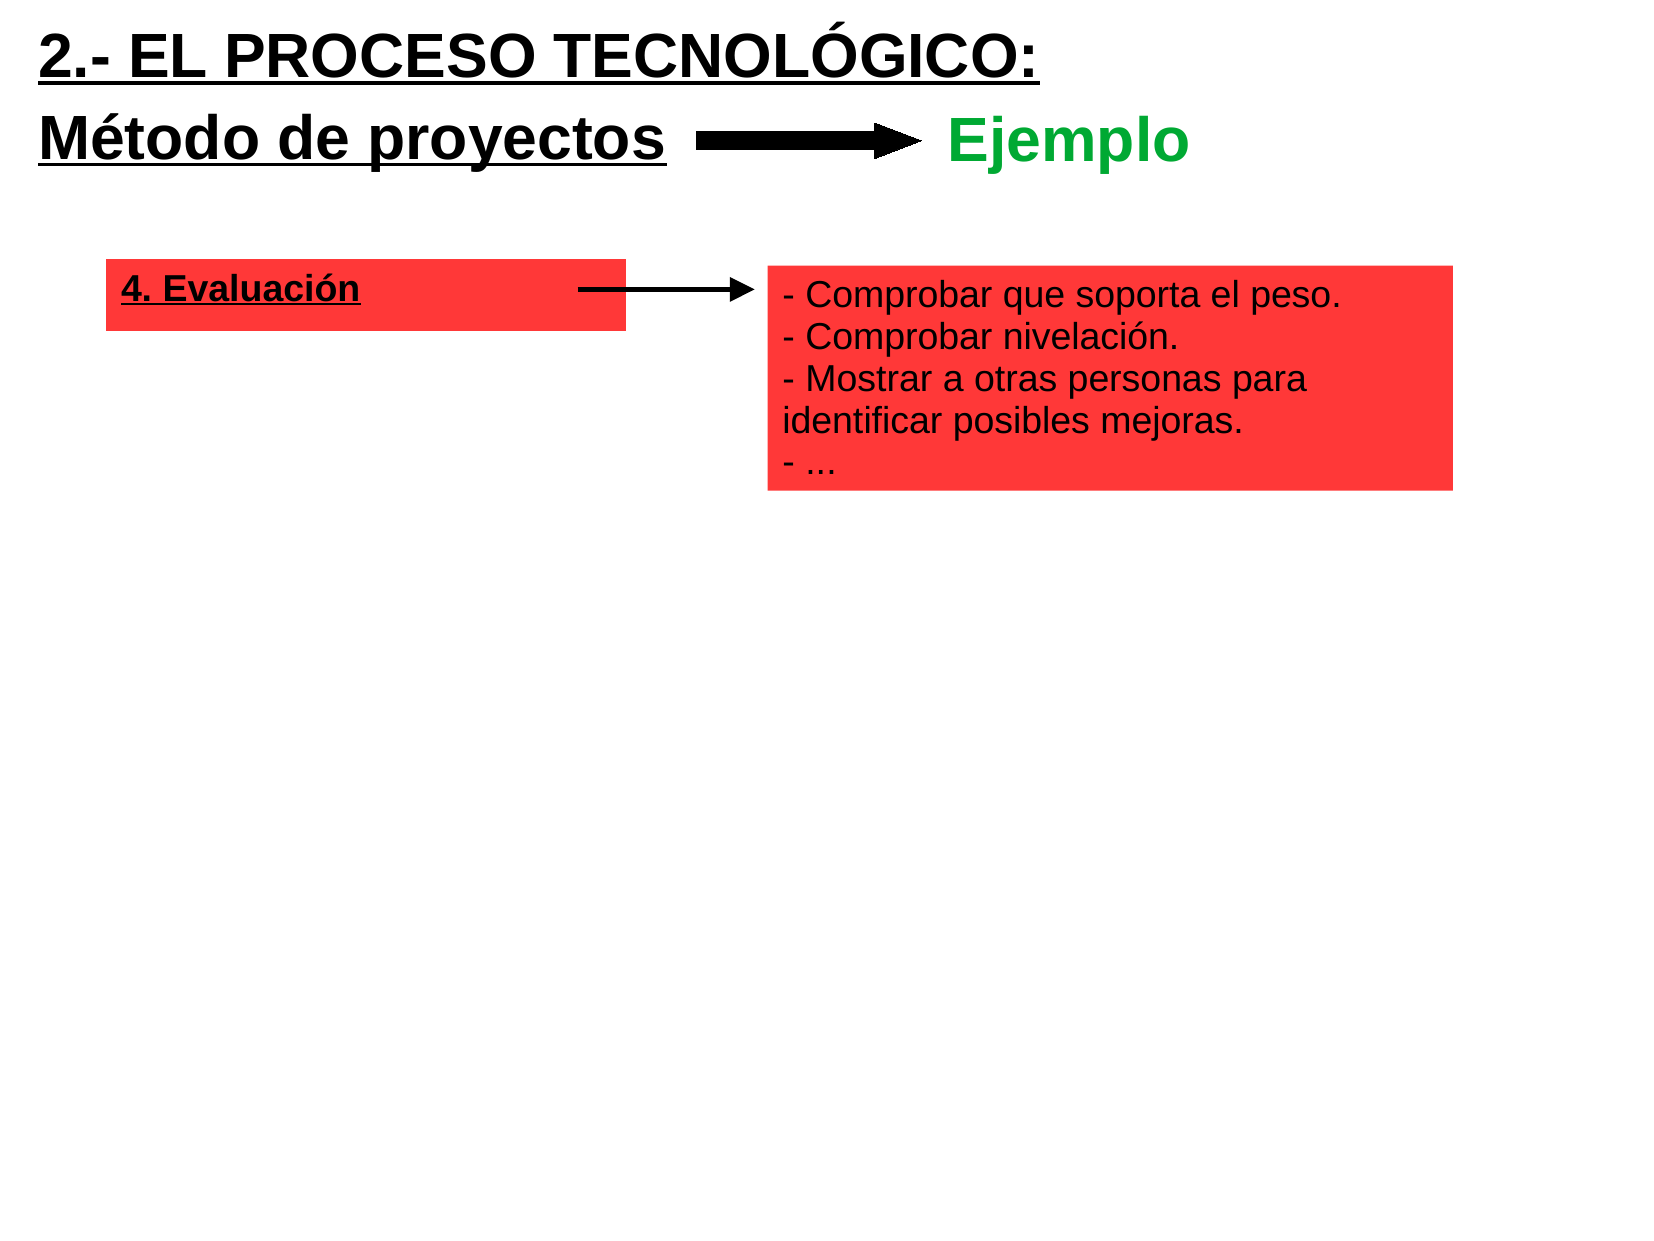

2.- EL PROCESO TECNOLÓGICO:
Método de proyectos
Ejemplo
4. Evaluación
- Comprobar que soporta el peso.
- Comprobar nivelación.
- Mostrar a otras personas para identificar posibles mejoras.
- ...